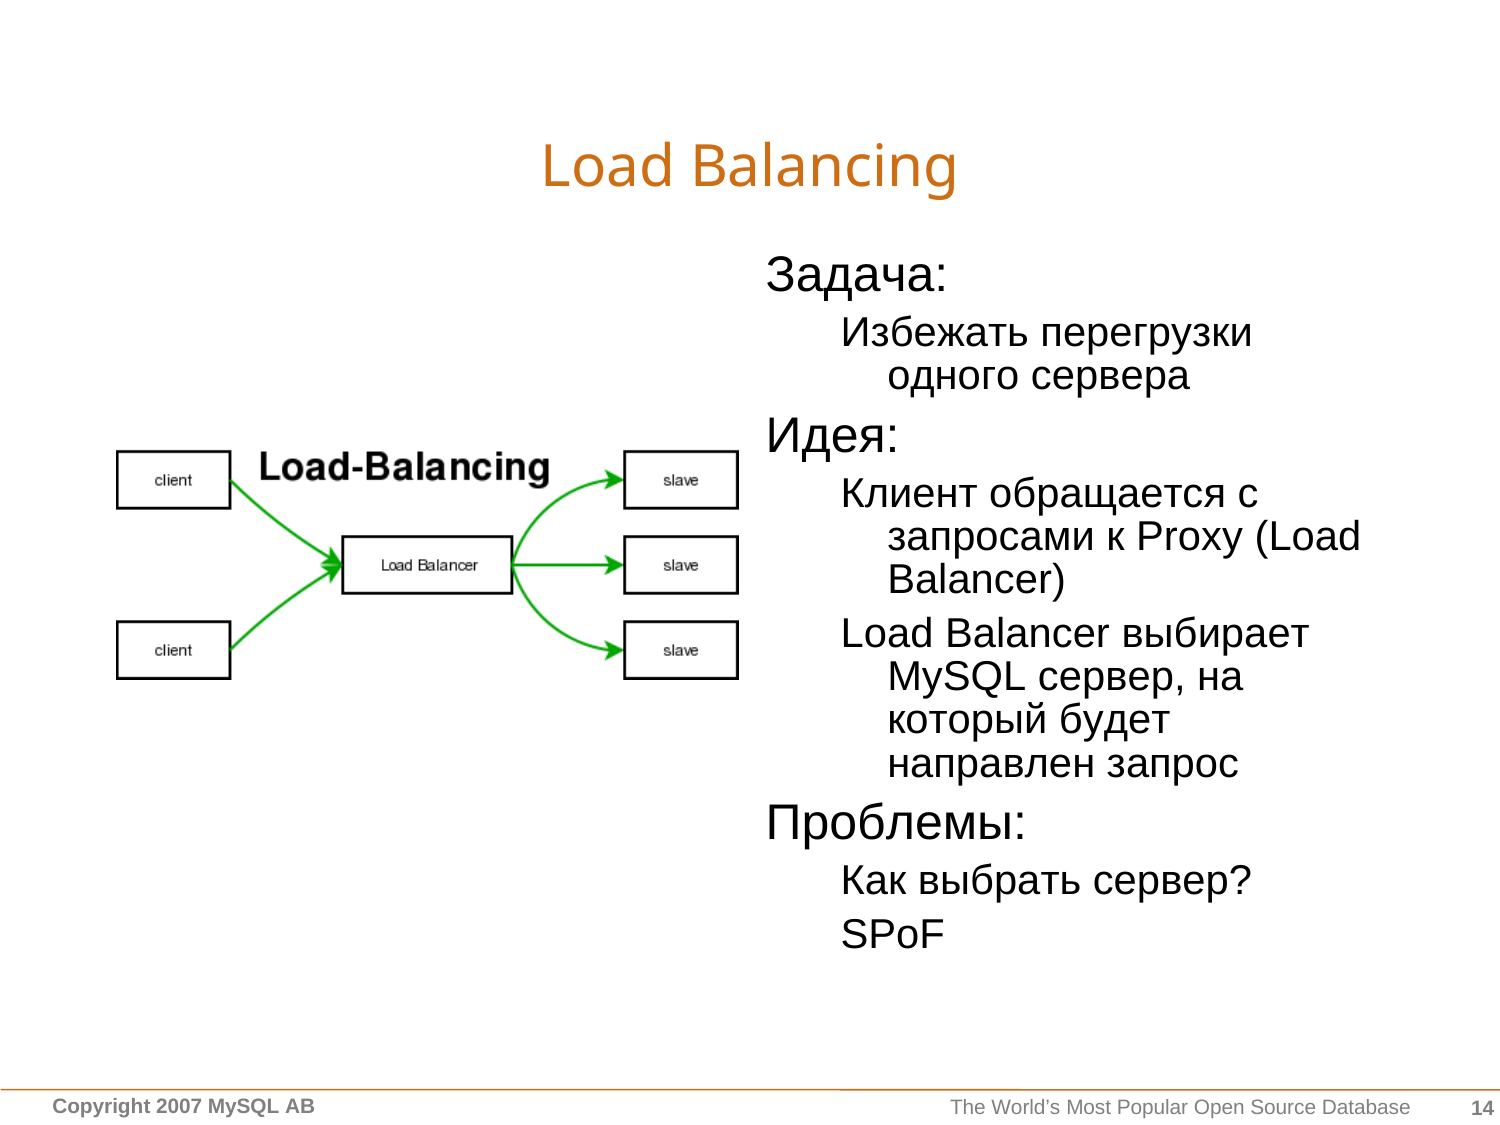

# Load Balancing
Задача:
Избежать перегрузки одного сервера
Идея:
Клиент обращается с запросами к Proxy (Load Balancer)
Load Balancer выбирает MySQL сервер, на который будет направлен запрос
Проблемы:
Как выбрать сервер?
SPoF